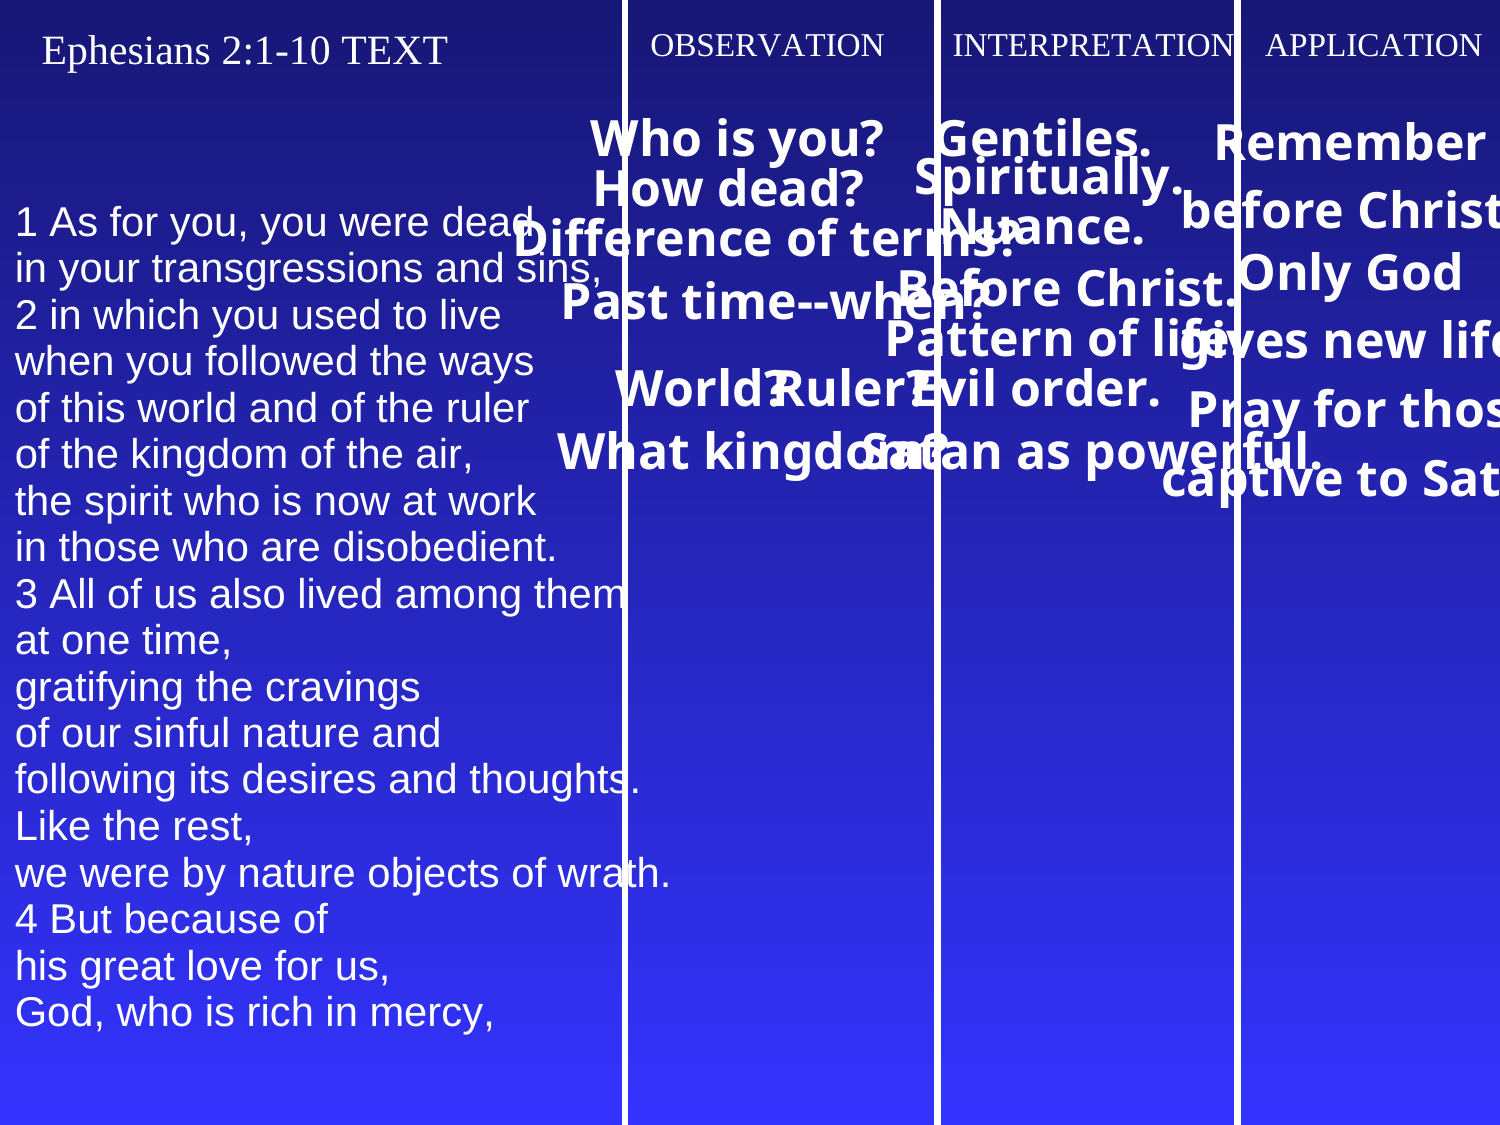

OBSERVATION
INTERPRETATION
APPLICATION
Ephesians 2:1-10 TEXT
Who is you?
Gentiles.
Remember
before Christ.
1 As for you, you were dead
in your transgressions and sins,
2 in which you used to live
when you followed the ways
of this world and of the ruler
of the kingdom of the air,
the spirit who is now at work
in those who are disobedient.
3 All of us also lived among them
at one time,
gratifying the cravings
of our sinful nature and
following its desires and thoughts.
Like the rest,
we were by nature objects of wrath.
4 But because of
his great love for us,
God, who is rich in mercy,
Spiritually.
How dead?
Nuance.
Difference of terms?
Only God
gives new life.
Before Christ.
Past time--when?
Pattern of life.
World?
Ruler?
Evil order.
Pray for those
captive to Satan.
What kingdom?
Satan as powerful.